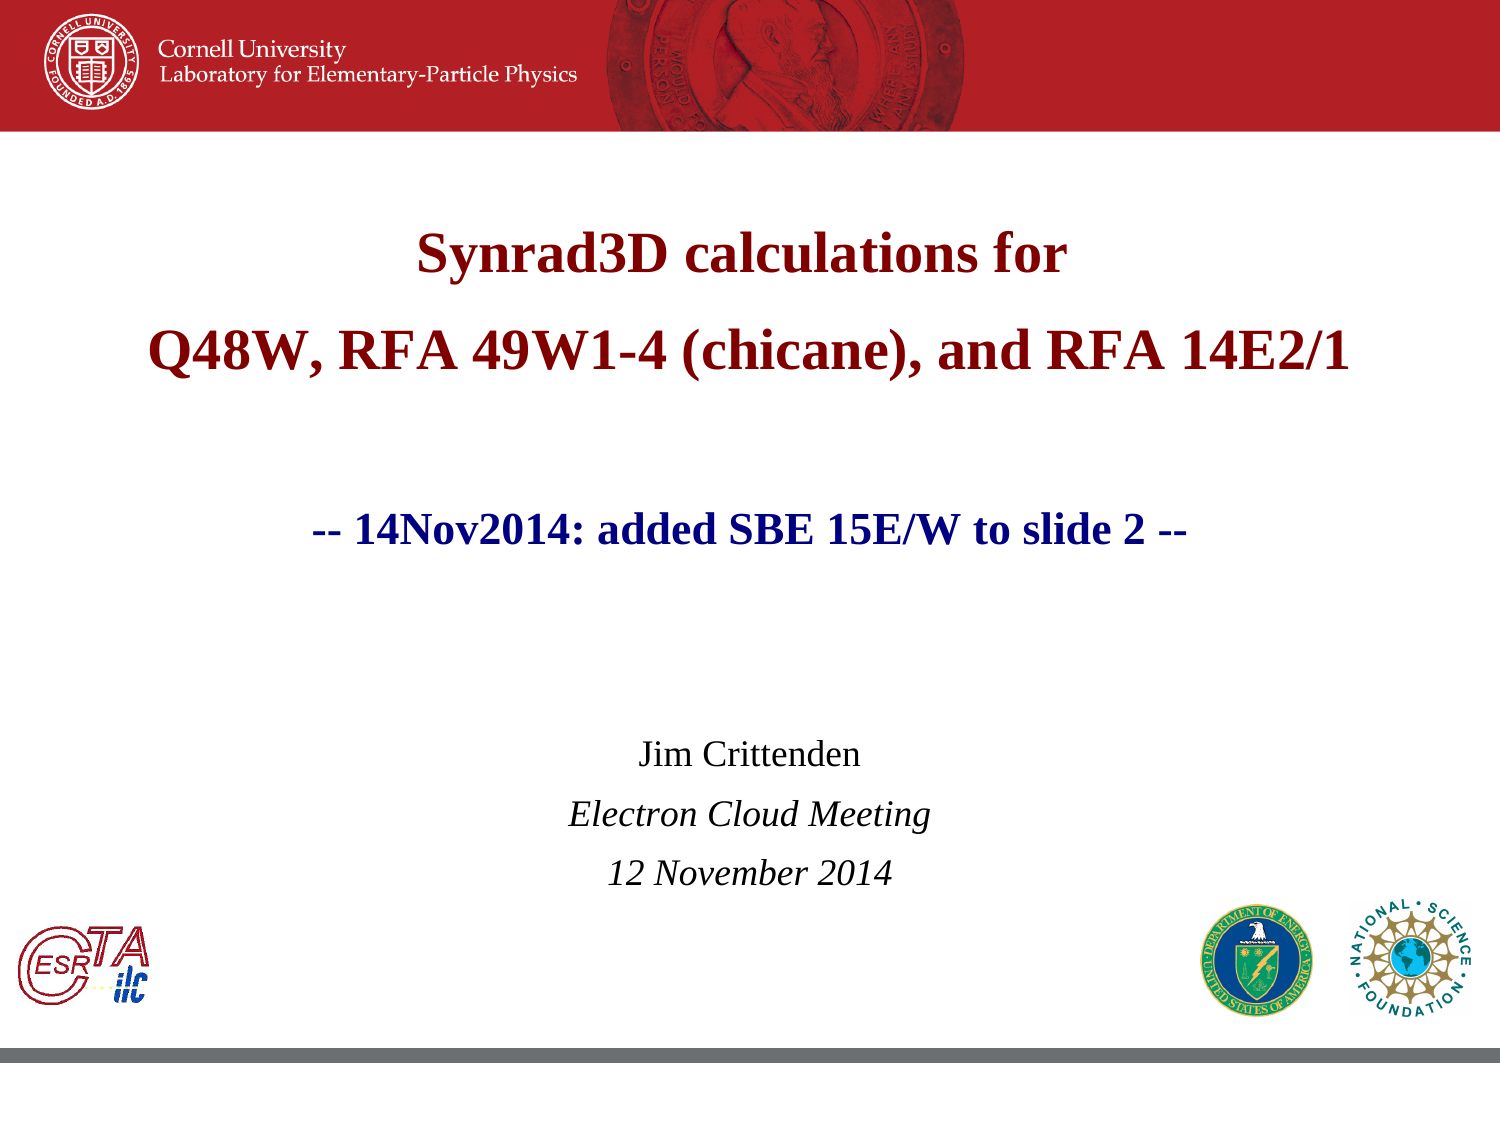

Synrad3D calculations for
Q48W, RFA 49W1-4 (chicane), and RFA 14E2/1
-- 14Nov2014: added SBE 15E/W to slide 2 --
# Jim Crittenden
Electron Cloud Meeting
12 November 2014